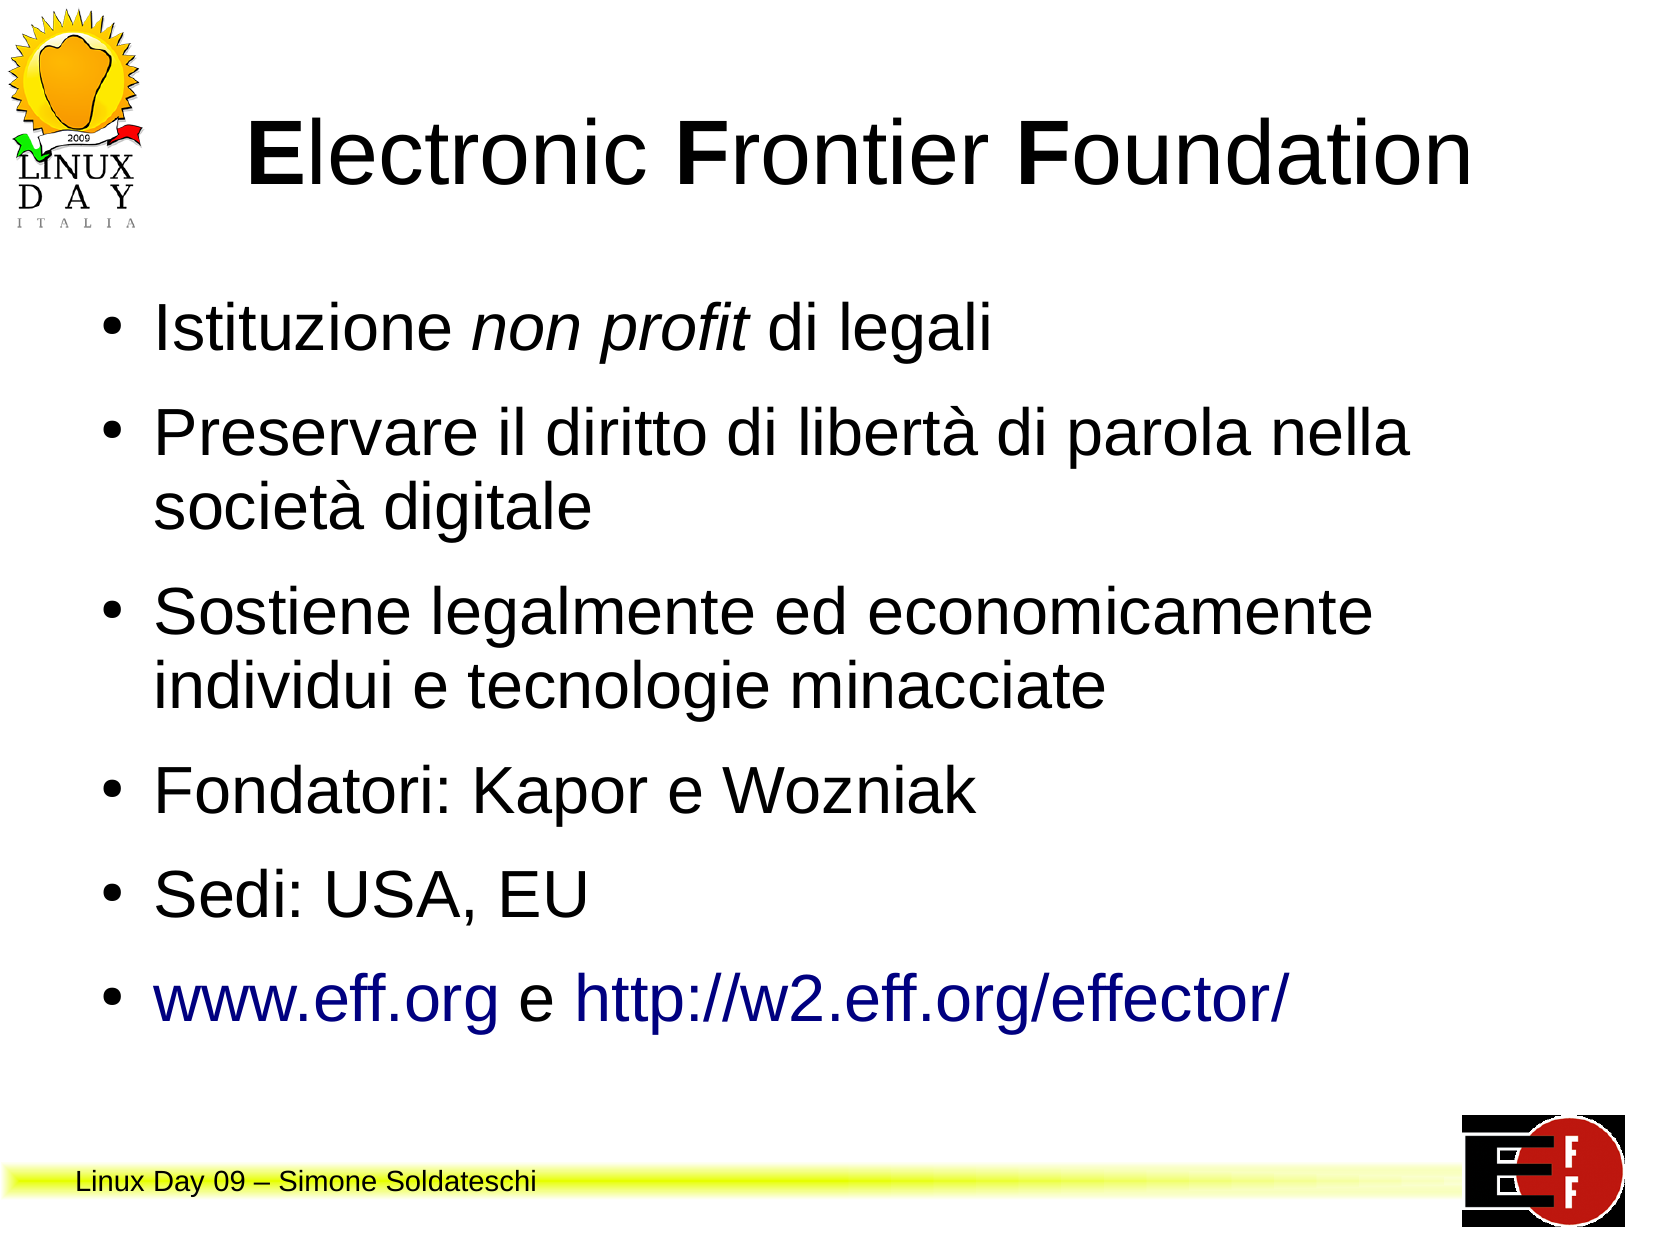

# Electronic Frontier Foundation
Istituzione non profit di legali
Preservare il diritto di libertà di parola nella società digitale
Sostiene legalmente ed economicamente individui e tecnologie minacciate
Fondatori: Kapor e Wozniak
Sedi: USA, EU
www.eff.org e http://w2.eff.org/effector/